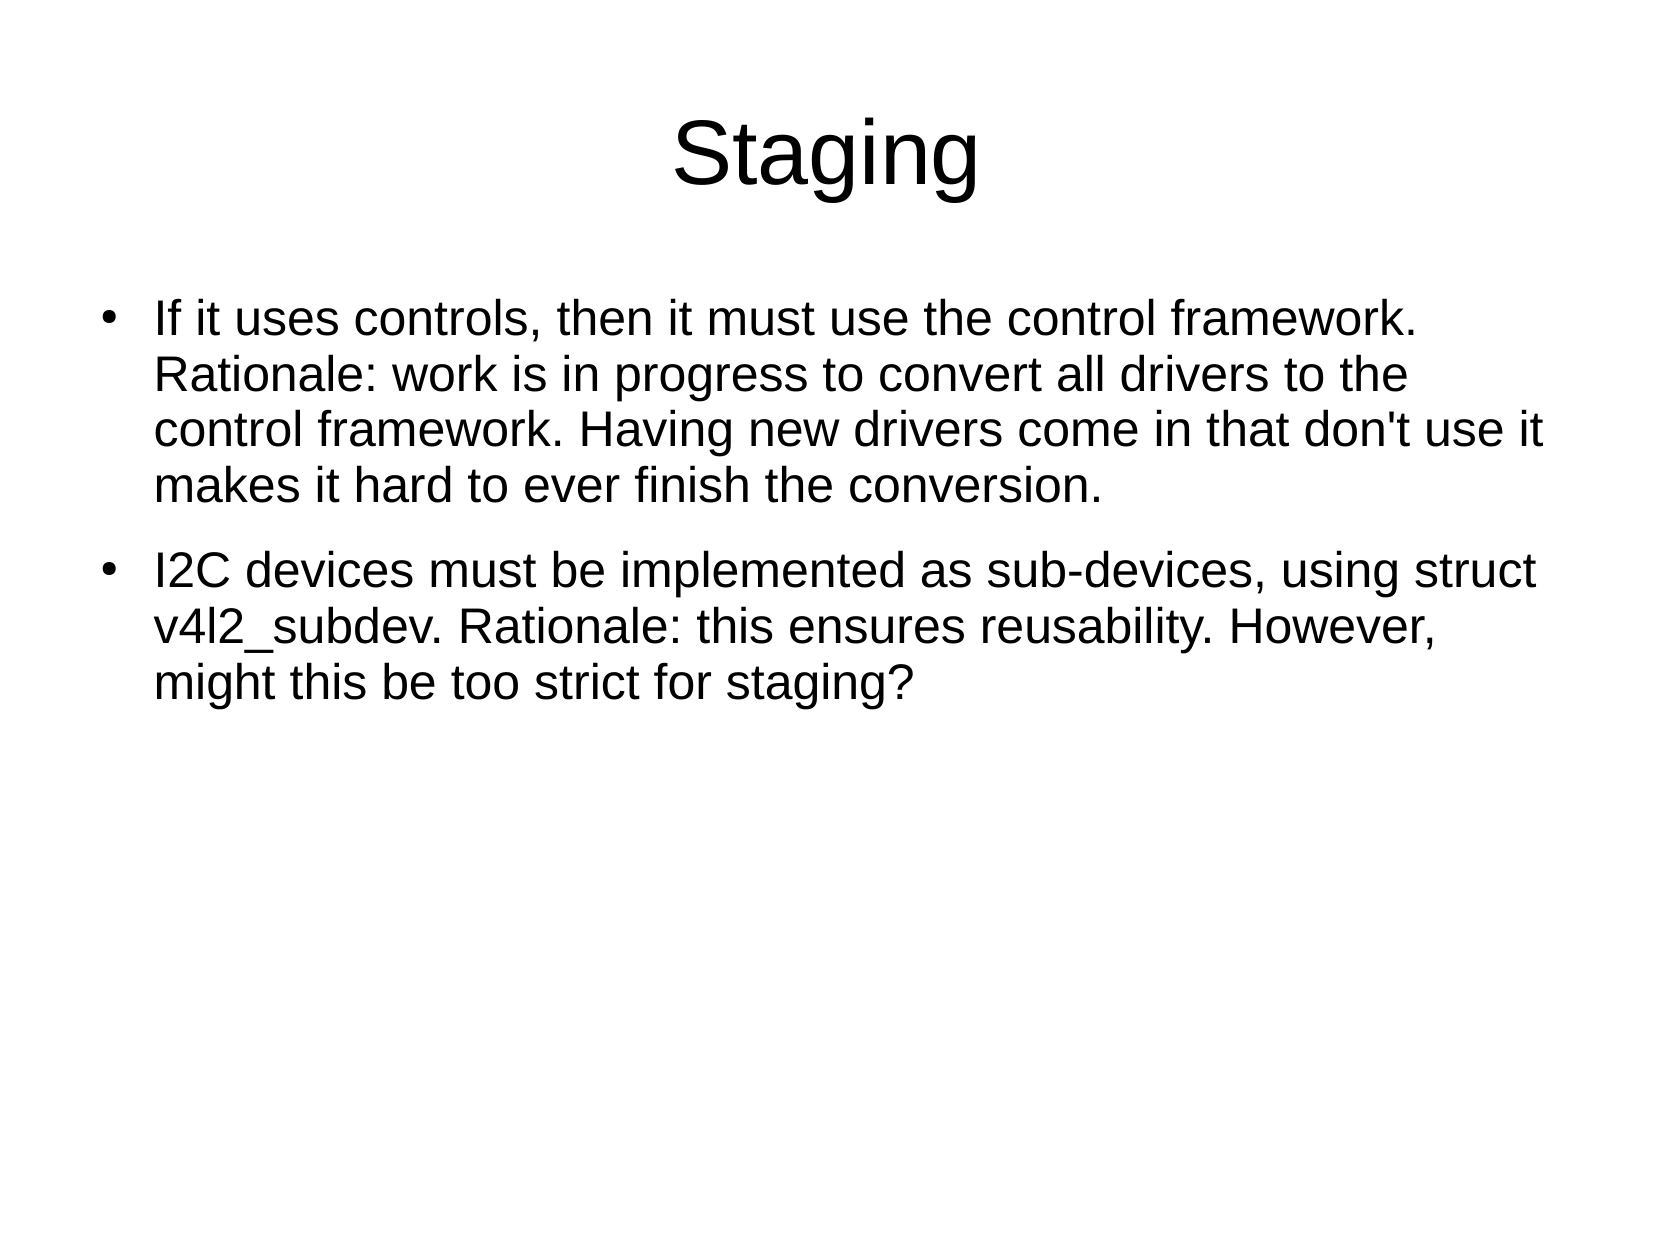

# Staging
If it uses controls, then it must use the control framework. Rationale: work is in progress to convert all drivers to the control framework. Having new drivers come in that don't use it makes it hard to ever finish the conversion.
I2C devices must be implemented as sub-devices, using struct v4l2_subdev. Rationale: this ensures reusability. However, might this be too strict for staging?